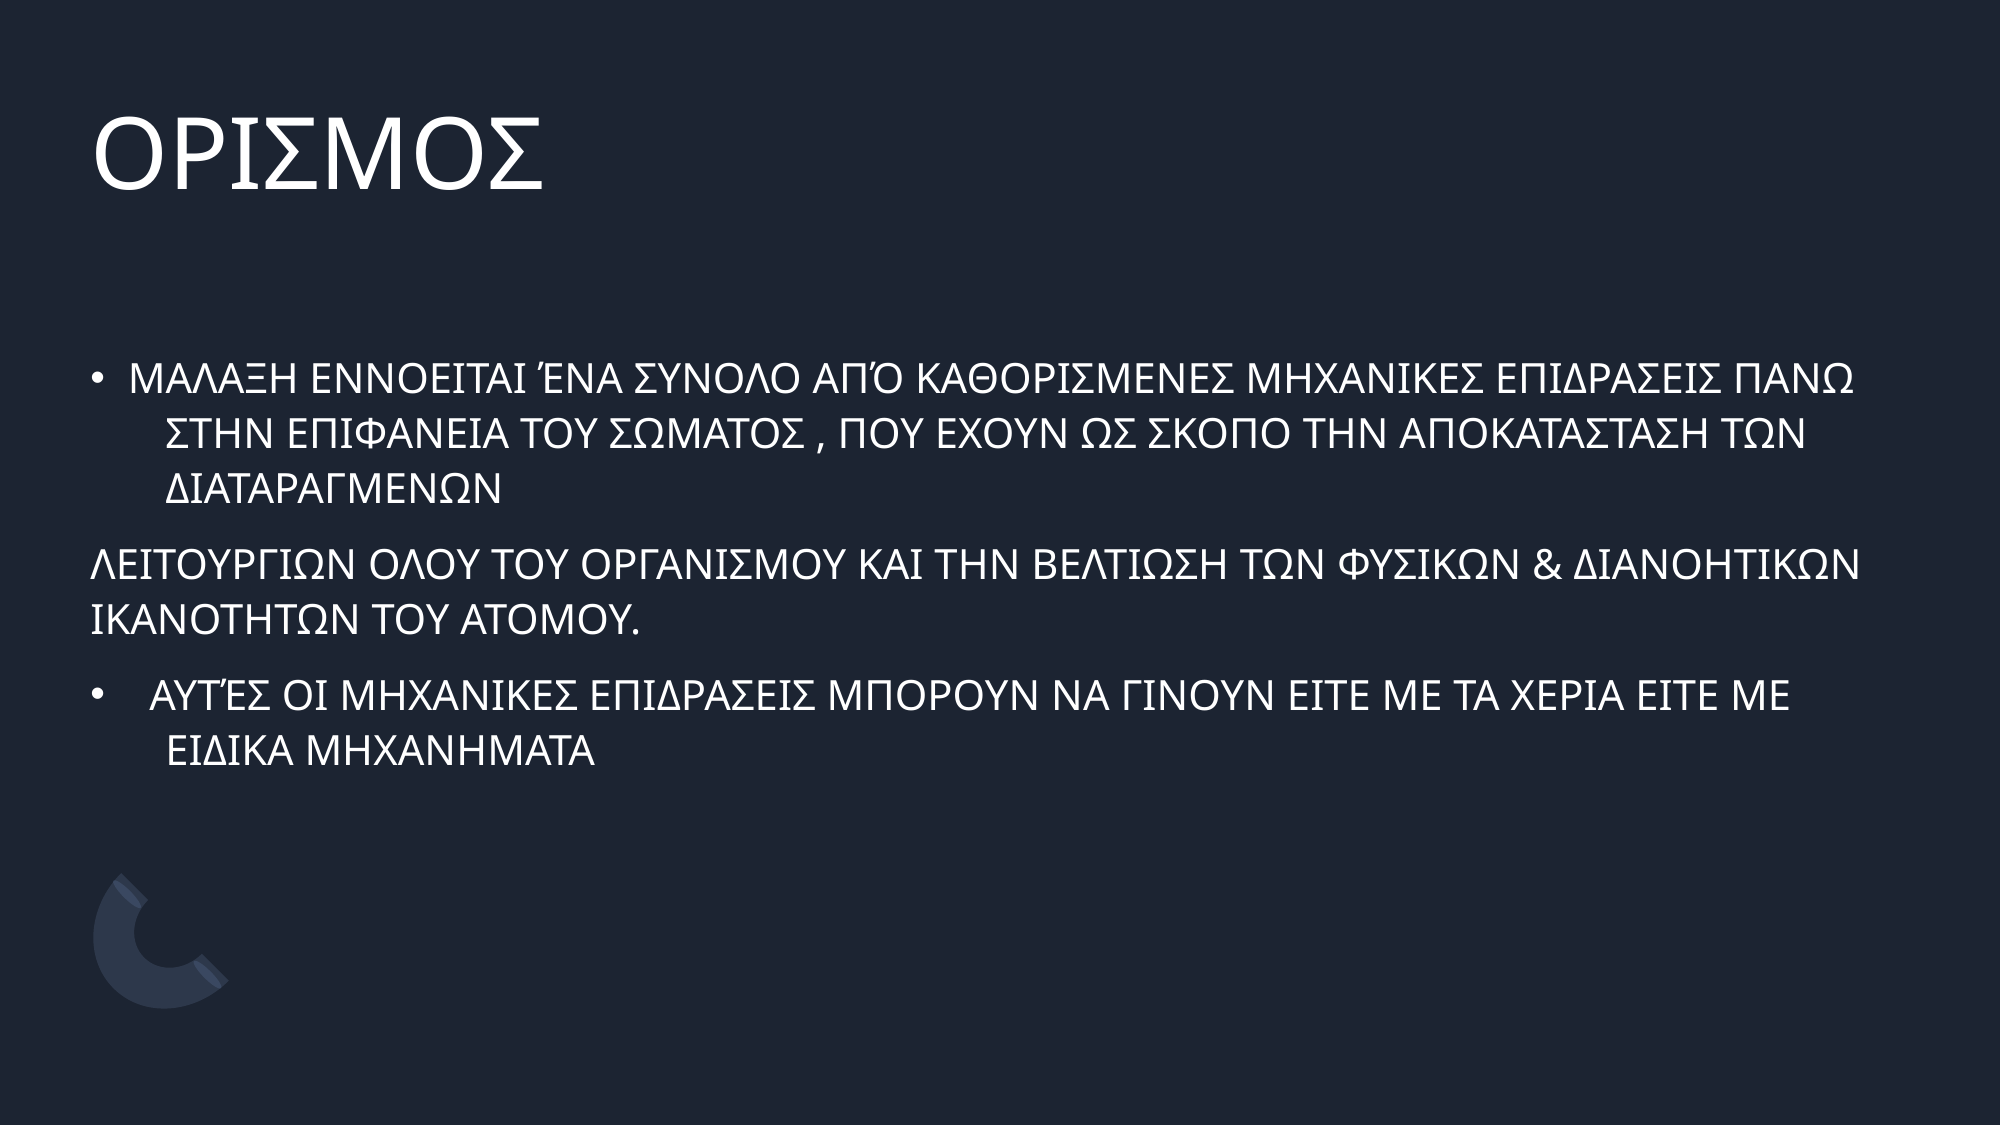

# ΟΡΙΣΜΟΣ
ΜΑΛΑΞΗ ΕΝΝΟΕΙΤΑΙ ΈΝΑ ΣΥΝΟΛΟ ΑΠΌ ΚΑΘΟΡΙΣΜΕΝΕΣ ΜΗΧΑΝΙΚΕΣ ΕΠΙΔΡΑΣΕΙΣ ΠΑΝΩ ΣΤΗΝ ΕΠΙΦΑΝΕΙΑ ΤΟΥ ΣΩΜΑΤΟΣ , ΠΟΥ ΕΧΟΥΝ ΩΣ ΣΚΟΠΟ ΤΗΝ ΑΠΟΚΑΤΑΣΤΑΣΗ ΤΩΝ ΔΙΑΤΑΡΑΓΜΕΝΩΝ
ΛΕΙΤΟΥΡΓΙΩΝ ΟΛΟΥ ΤΟΥ ΟΡΓΑΝΙΣΜΟΥ ΚΑΙ ΤΗΝ ΒΕΛΤΙΩΣΗ ΤΩΝ ΦΥΣΙΚΩΝ & ΔΙΑΝΟΗΤΙΚΩΝ ΙΚΑΝΟΤΗΤΩΝ ΤΟΥ ΑΤΟΜΟΥ.
 ΑΥΤΈΣ ΟΙ ΜΗΧΑΝΙΚΕΣ ΕΠΙΔΡΑΣΕΙΣ ΜΠΟΡΟΥΝ ΝΑ ΓΙΝΟΥΝ ΕΙΤΕ ΜΕ ΤΑ ΧΕΡΙΑ ΕΙΤΕ ΜΕ ΕΙΔΙΚΑ ΜΗΧΑΝΗΜΑΤΑ